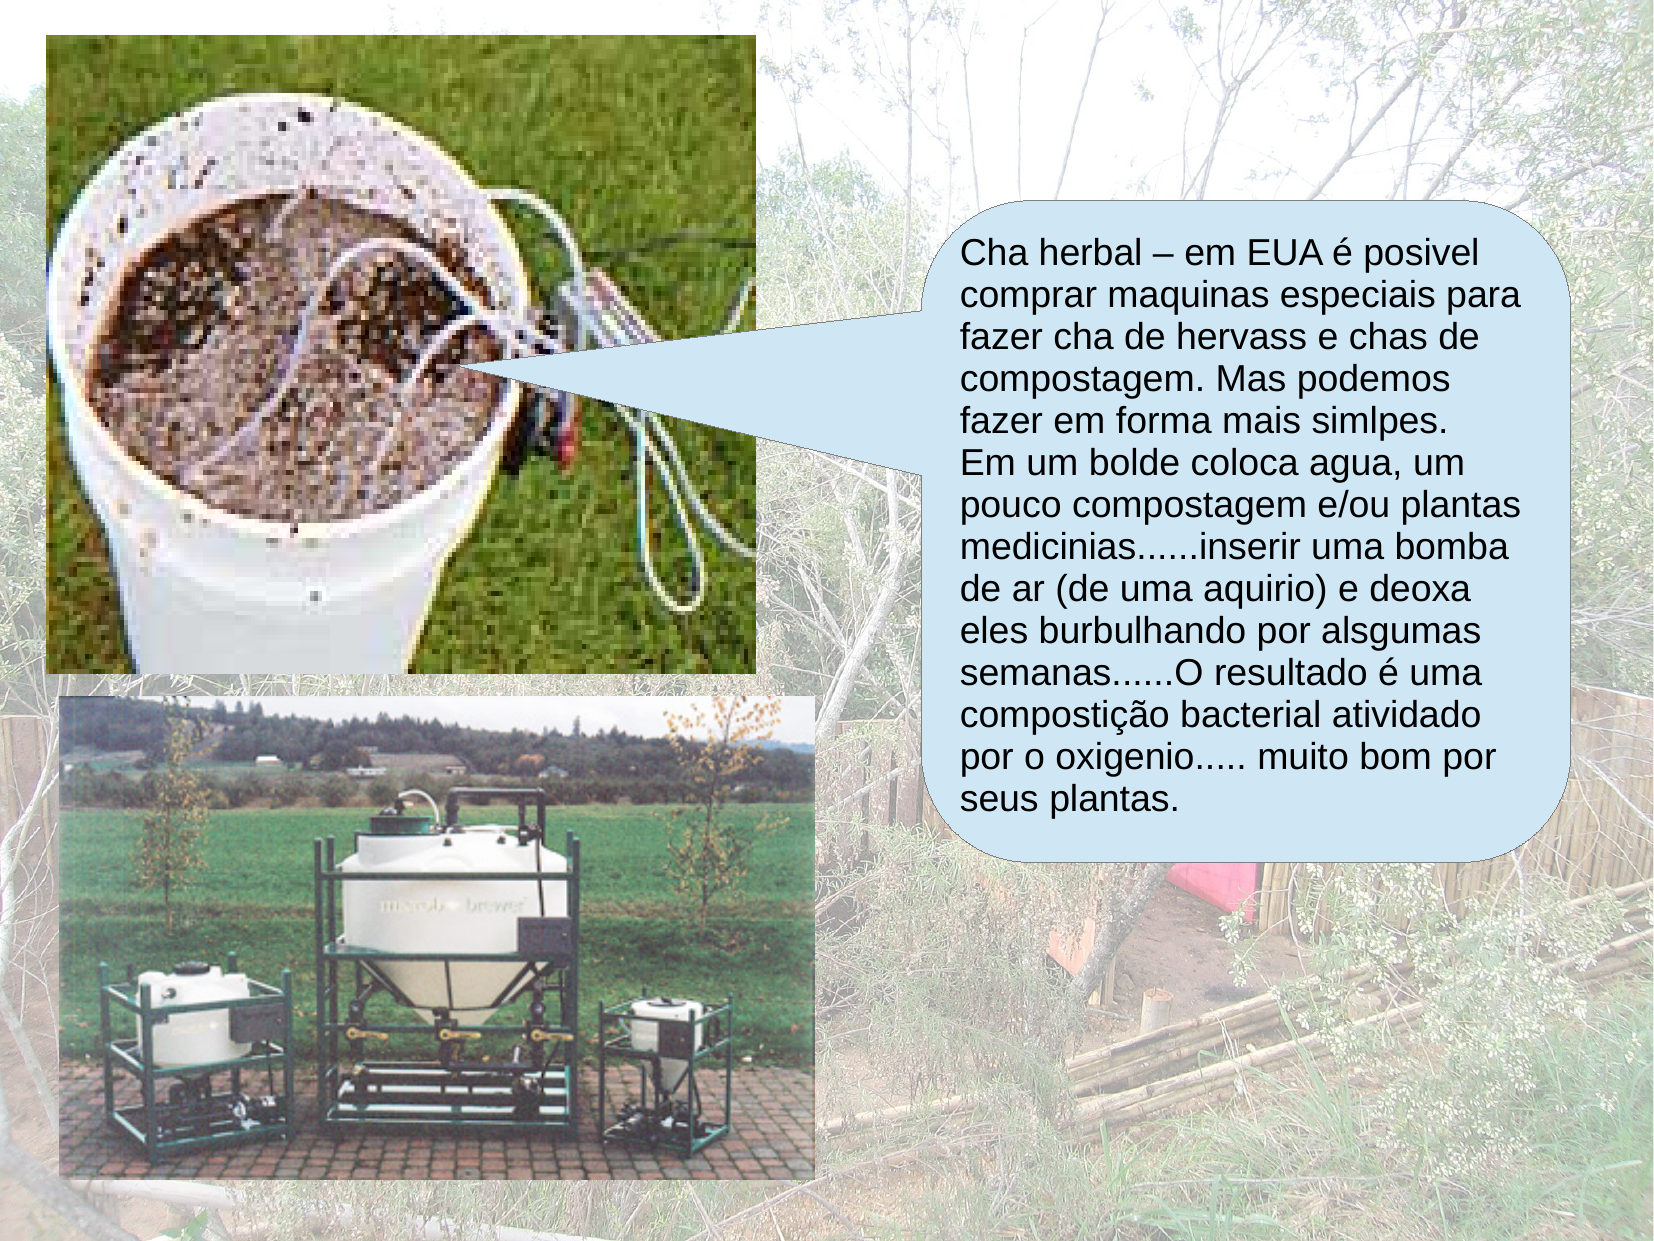

#
Cha herbal – em EUA é posivel comprar maquinas especiais para fazer cha de hervass e chas de compostagem. Mas podemos fazer em forma mais simlpes.
Em um bolde coloca agua, um pouco compostagem e/ou plantas medicinias......inserir uma bomba de ar (de uma aquirio) e deoxa eles burbulhando por alsgumas semanas......O resultado é uma compostição bacterial atividado por o oxigenio..... muito bom por seus plantas.